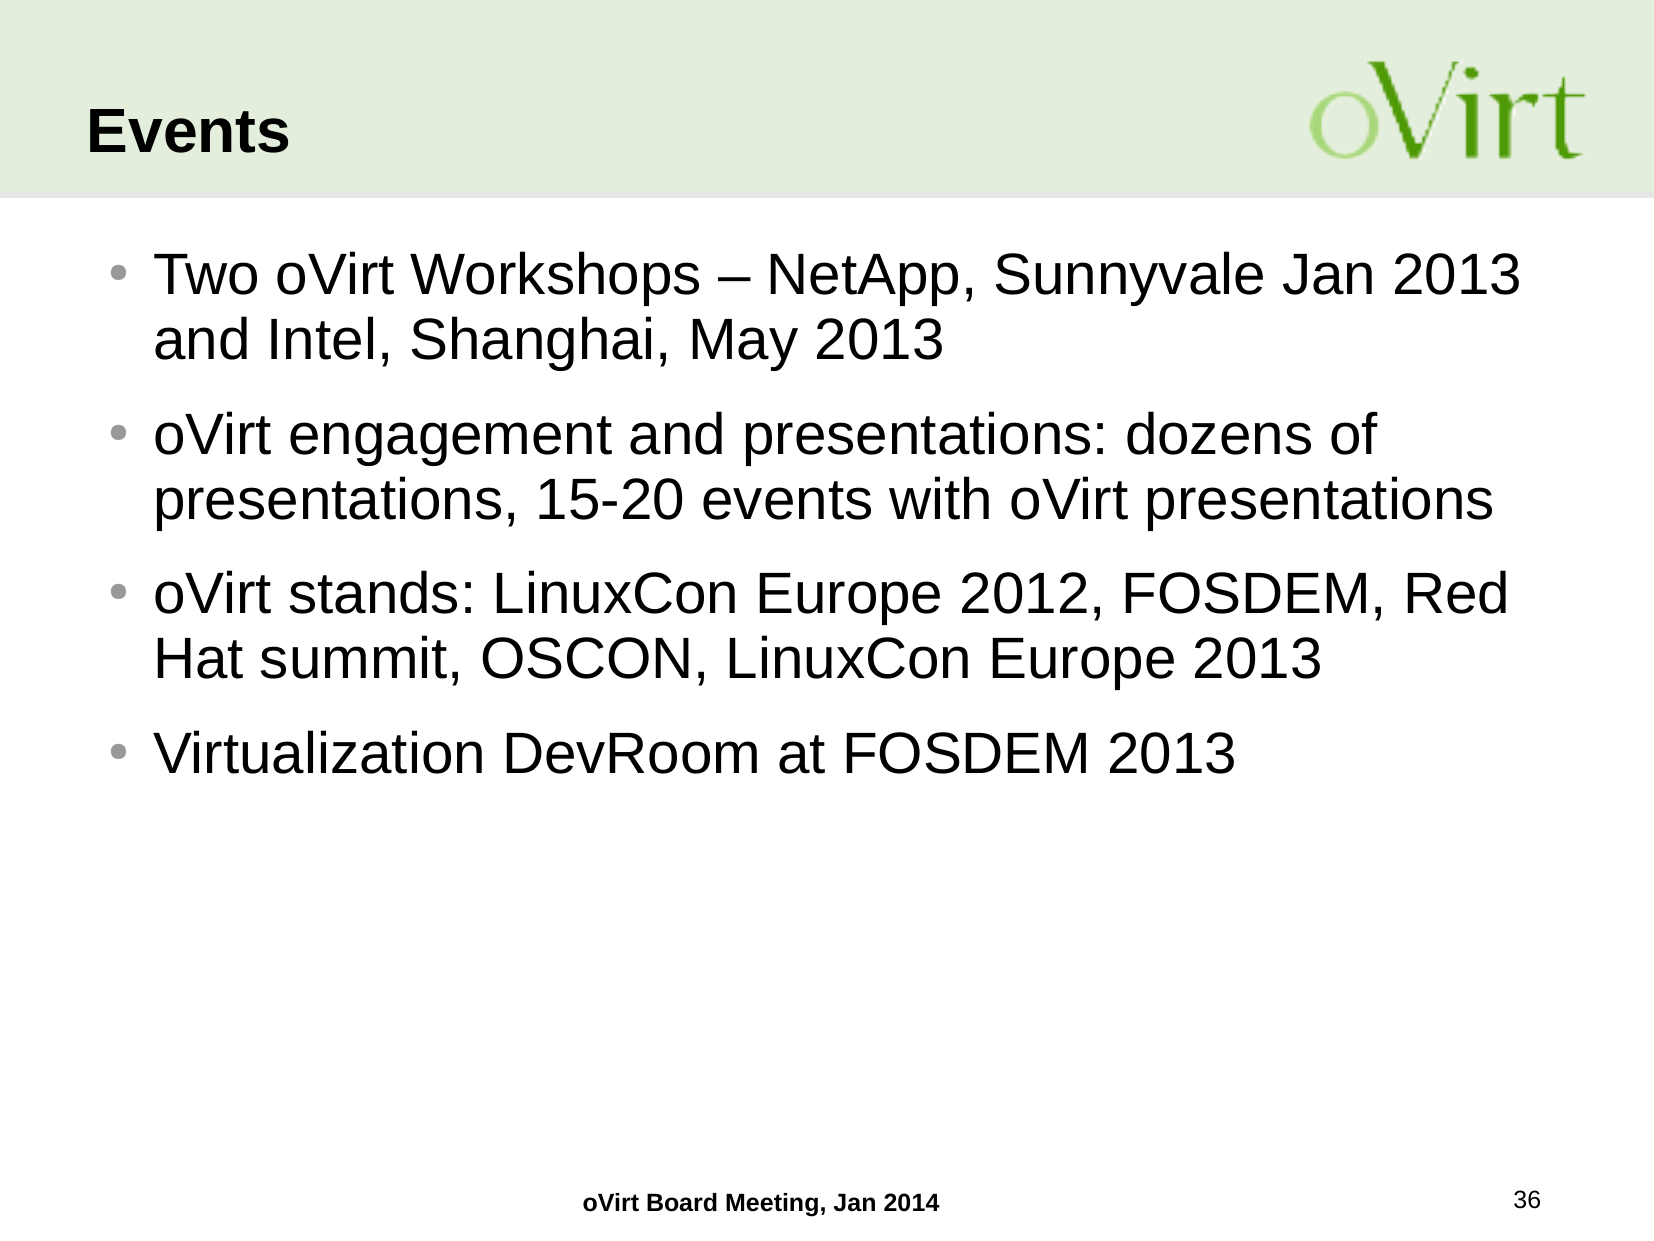

# Events
Two oVirt Workshops – NetApp, Sunnyvale Jan 2013 and Intel, Shanghai, May 2013
oVirt engagement and presentations: dozens of presentations, 15-20 events with oVirt presentations
oVirt stands: LinuxCon Europe 2012, FOSDEM, Red Hat summit, OSCON, LinuxCon Europe 2013
Virtualization DevRoom at FOSDEM 2013